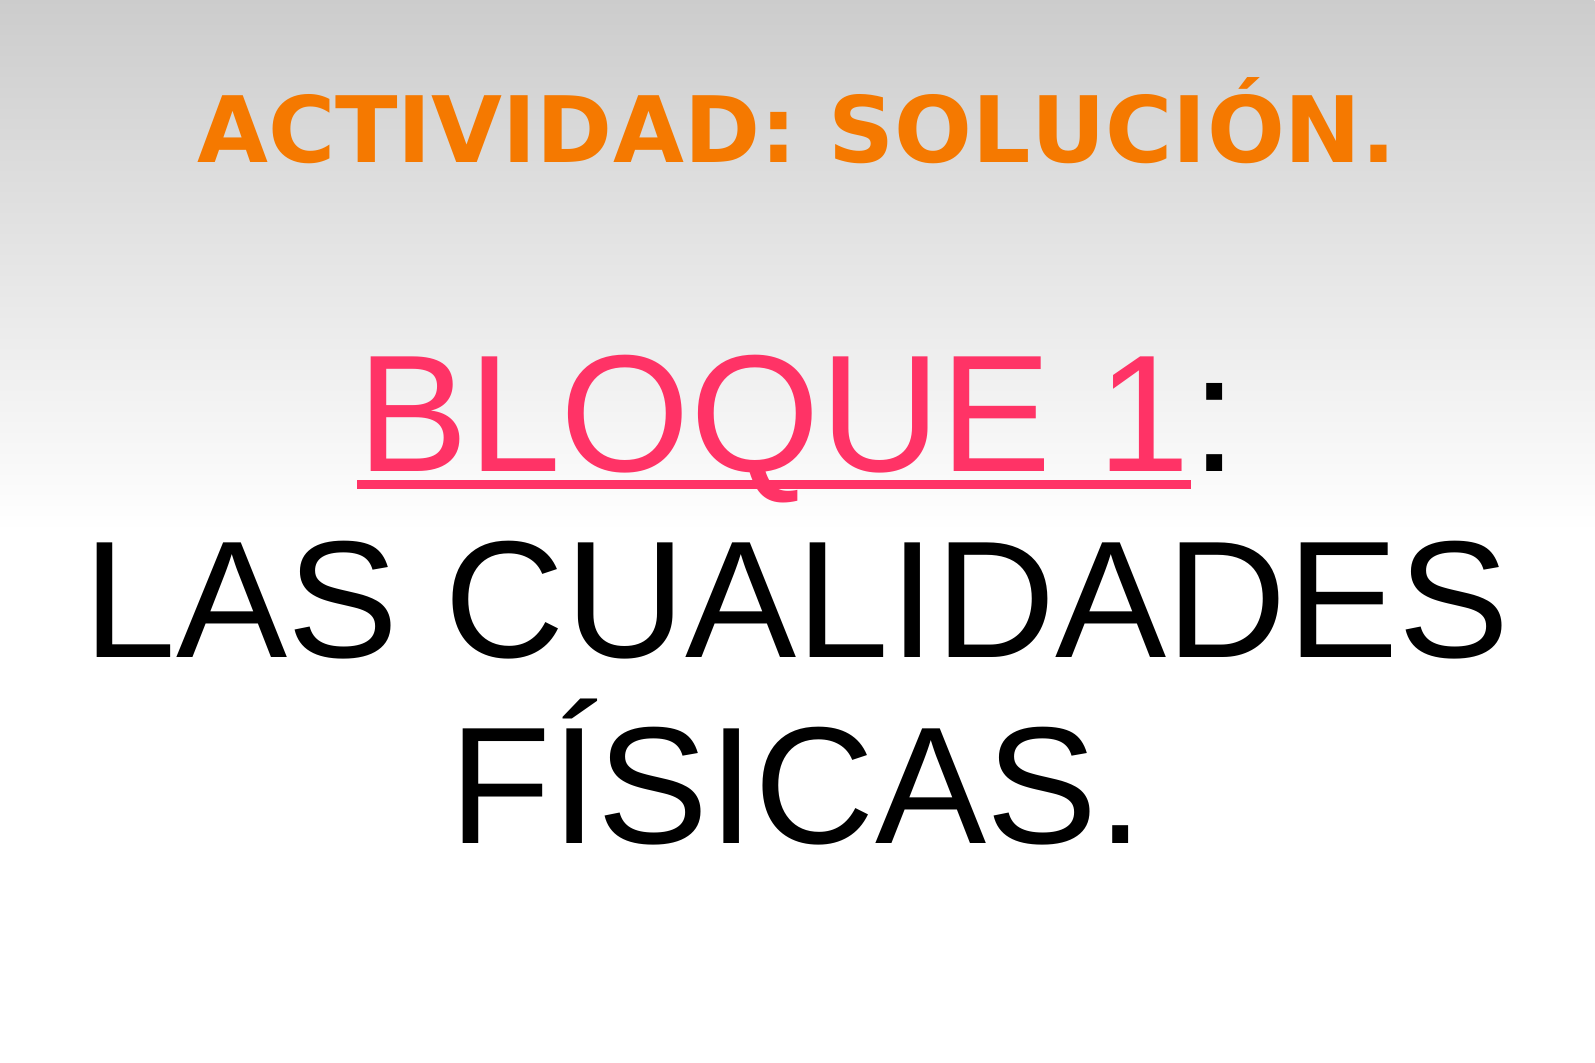

# ACTIVIDAD: SOLUCIÓN.
BLOQUE 1:
LAS CUALIDADES
FÍSICAS.